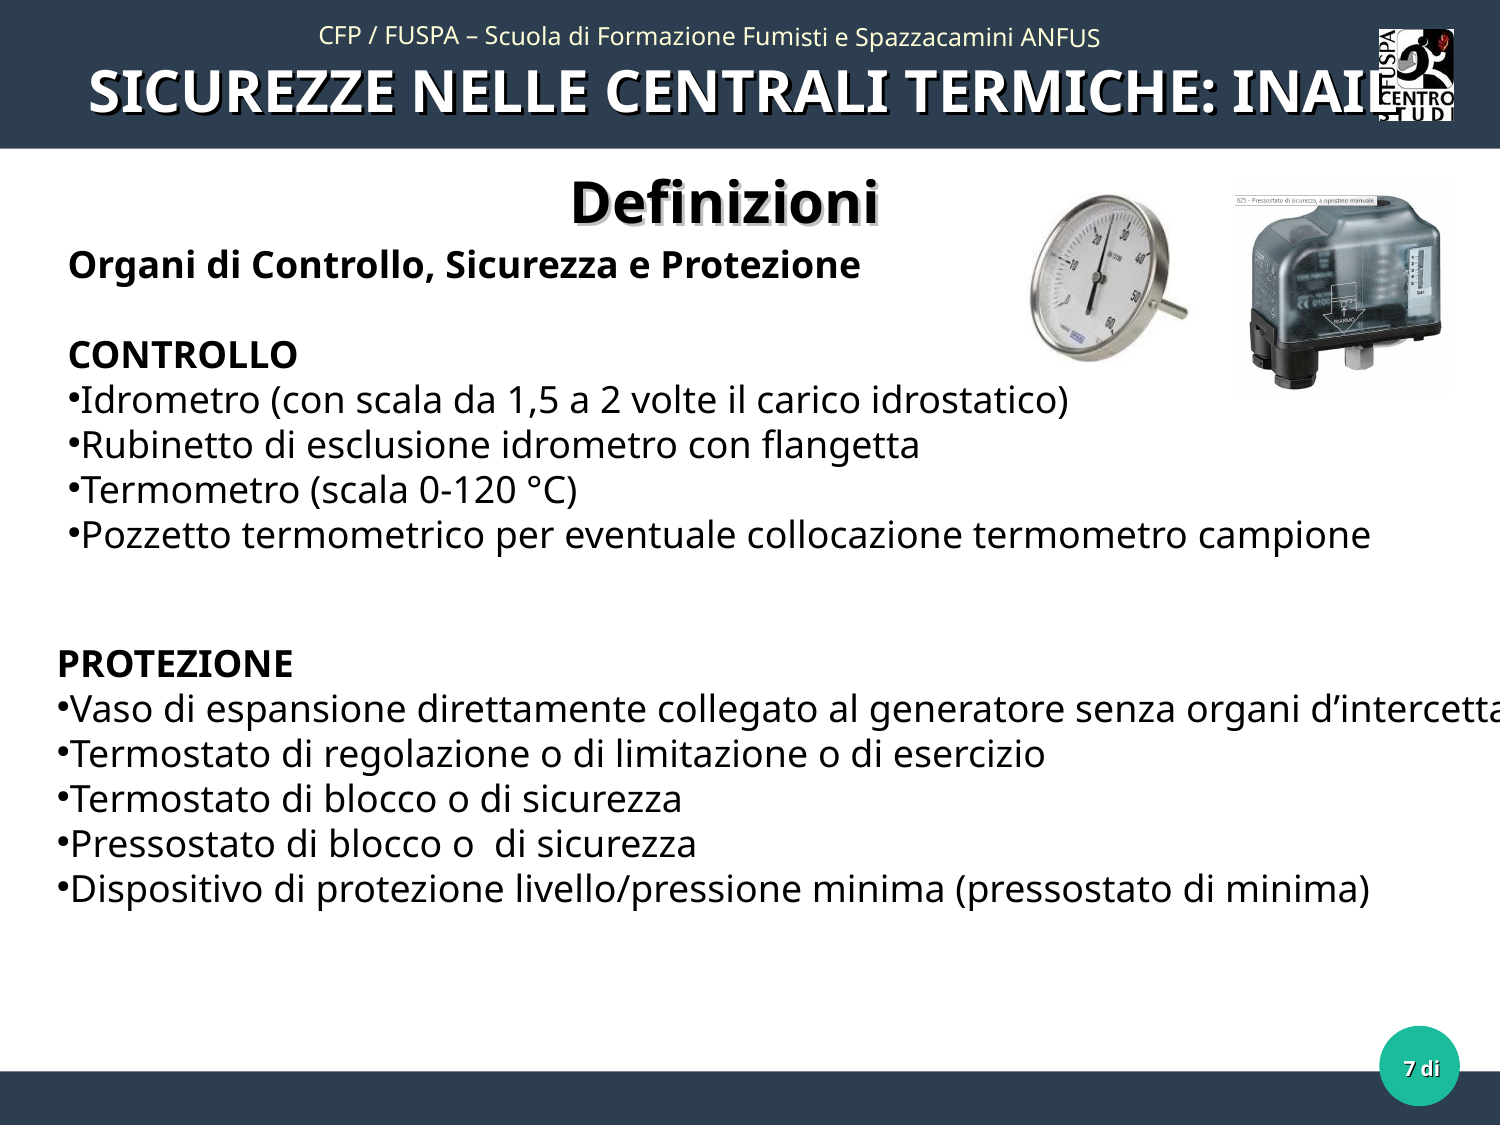

# Definizioni
Organi di Controllo, Sicurezza e Protezione
CONTROLLO
Idrometro (con scala da 1,5 a 2 volte il carico idrostatico)
Rubinetto di esclusione idrometro con flangetta
Termometro (scala 0-120 °C)
Pozzetto termometrico per eventuale collocazione termometro campione
PROTEZIONE
Vaso di espansione direttamente collegato al generatore senza organi d’intercettazione
Termostato di regolazione o di limitazione o di esercizio
Termostato di blocco o di sicurezza
Pressostato di blocco o di sicurezza
Dispositivo di protezione livello/pressione minima (pressostato di minima)